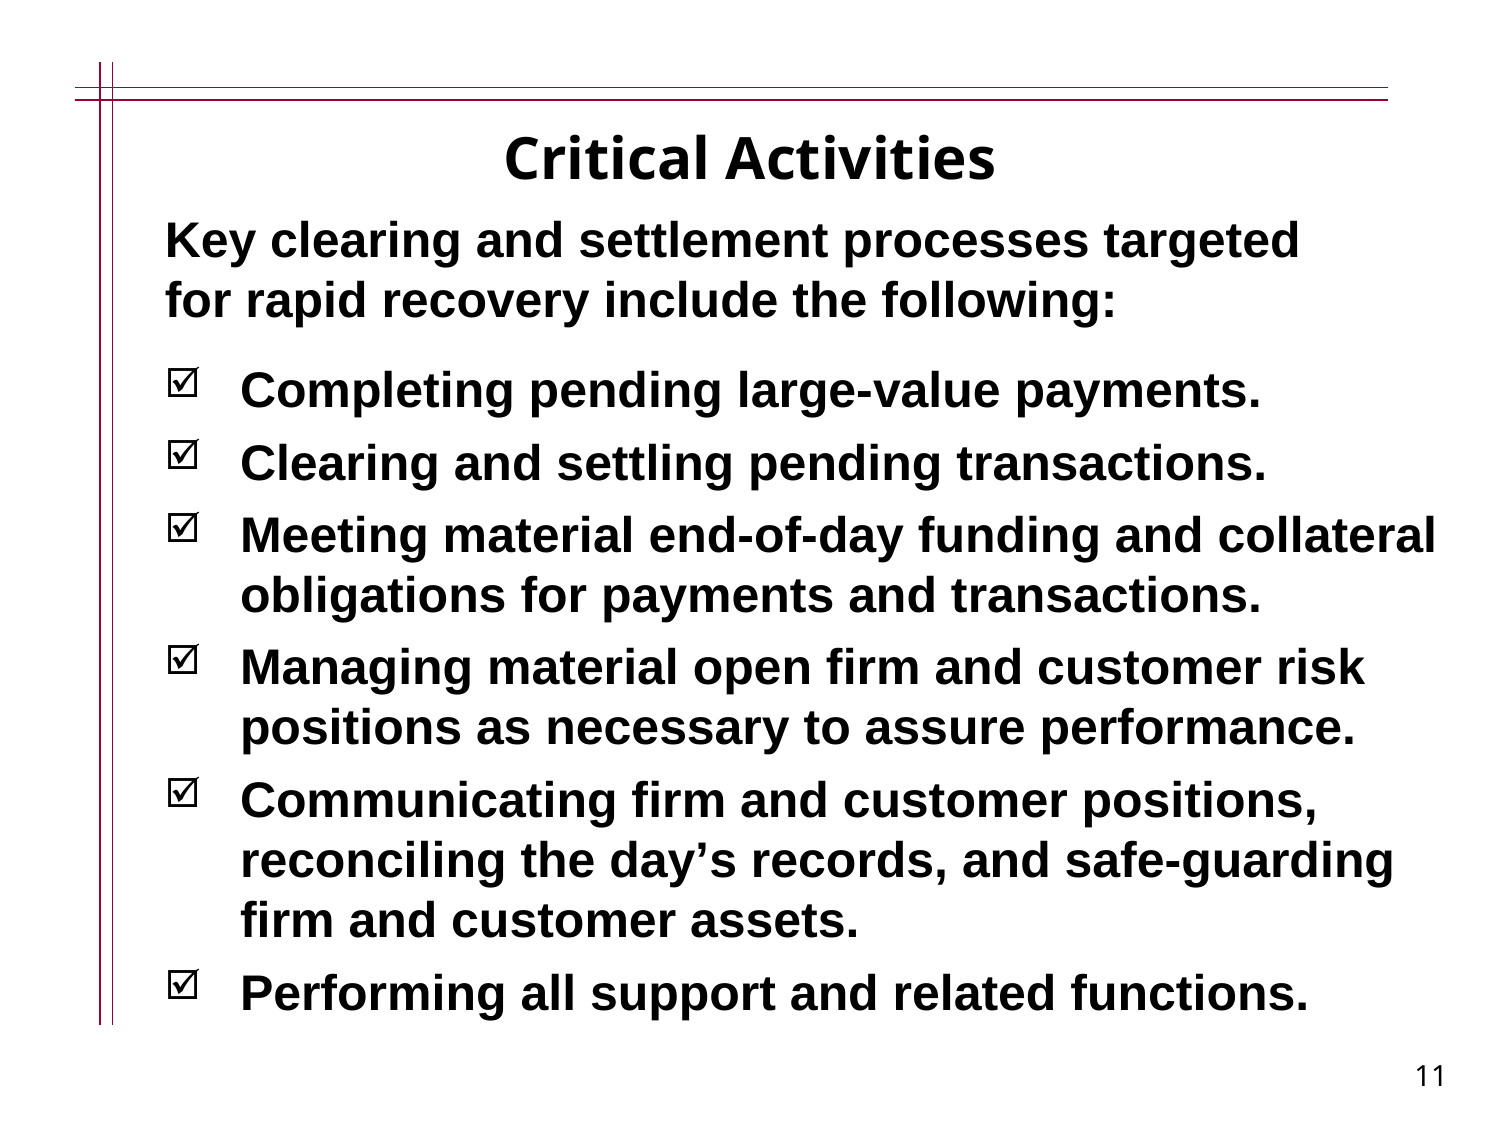

# Critical Activities
Key clearing and settlement processes targeted for rapid recovery include the following:
Completing pending large-value payments.
Clearing and settling pending transactions.
Meeting material end-of-day funding and collateral obligations for payments and transactions.
Managing material open firm and customer risk positions as necessary to assure performance.
Communicating firm and customer positions, reconciling the day’s records, and safe-guarding firm and customer assets.
Performing all support and related functions.
11